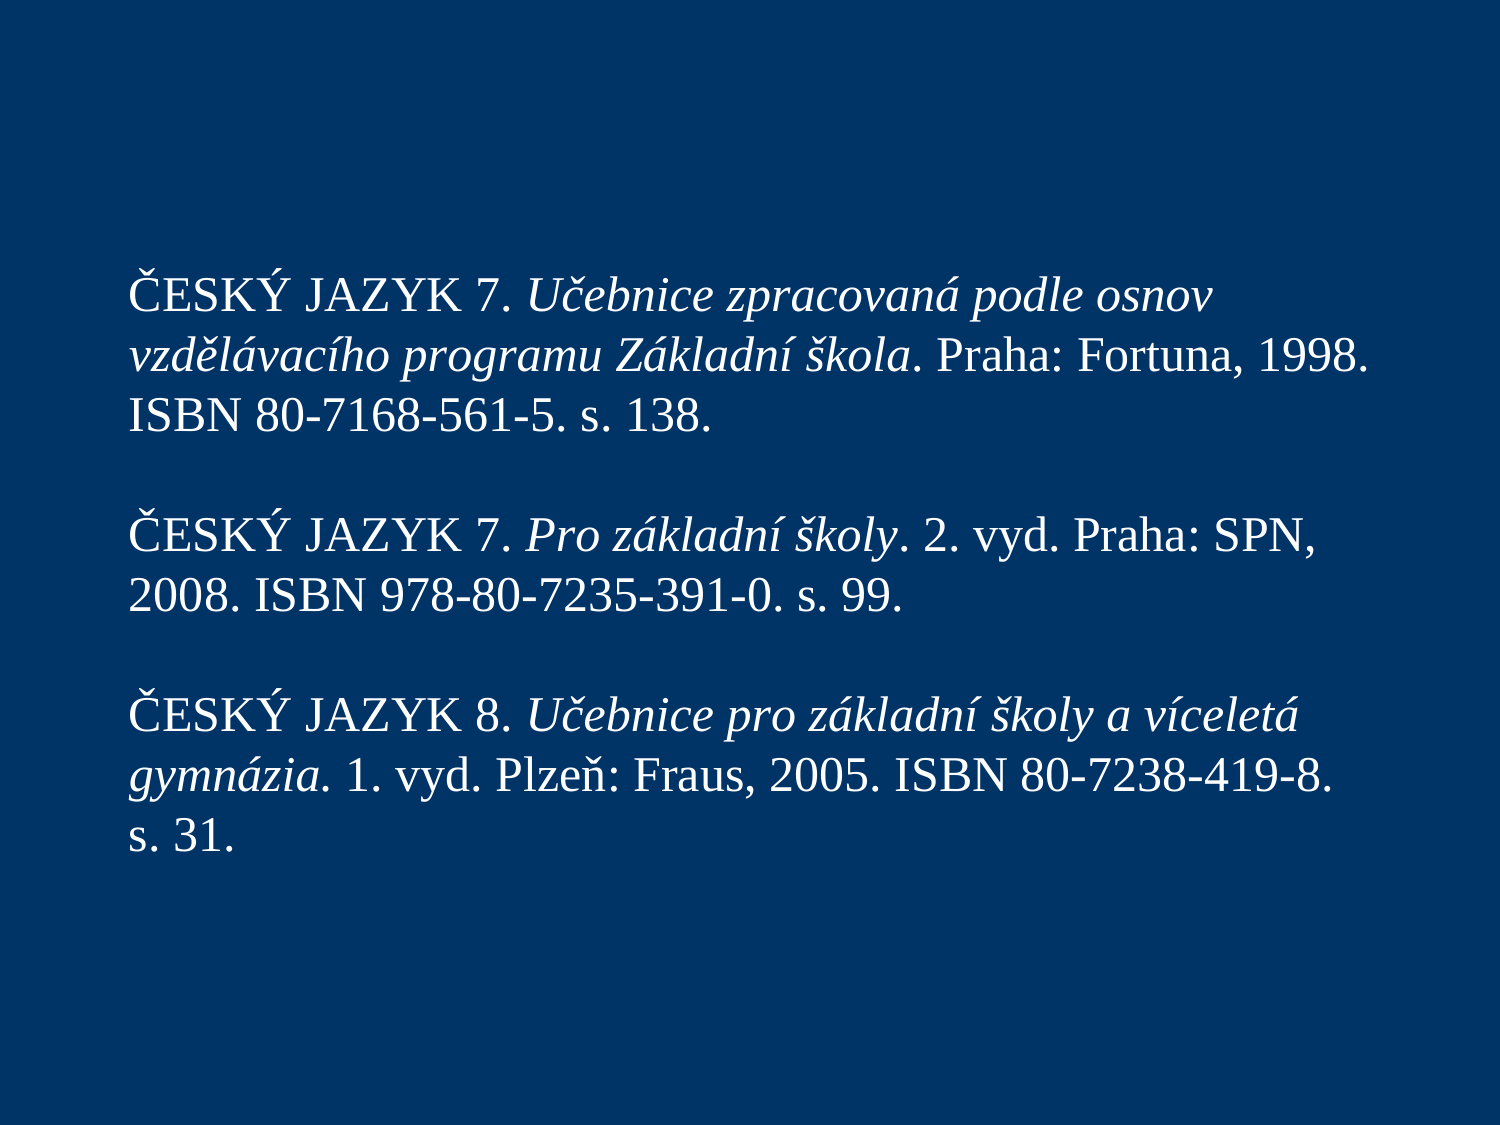

Použité zdroje:
ČESKÝ JAZYK 7. Učebnice zpracovaná podle osnov vzdělávacího programu Základní škola. Praha: Fortuna, 1998. ISBN 80-7168-561-5. s. 138.
ČESKÝ JAZYK 7. Pro základní školy. 2. vyd. Praha: SPN, 2008. ISBN 978-80-7235-391-0. s. 99.
ČESKÝ JAZYK 8. Učebnice pro základní školy a víceletá gymnázia. 1. vyd. Plzeň: Fraus, 2005. ISBN 80-7238-419-8. s. 31.